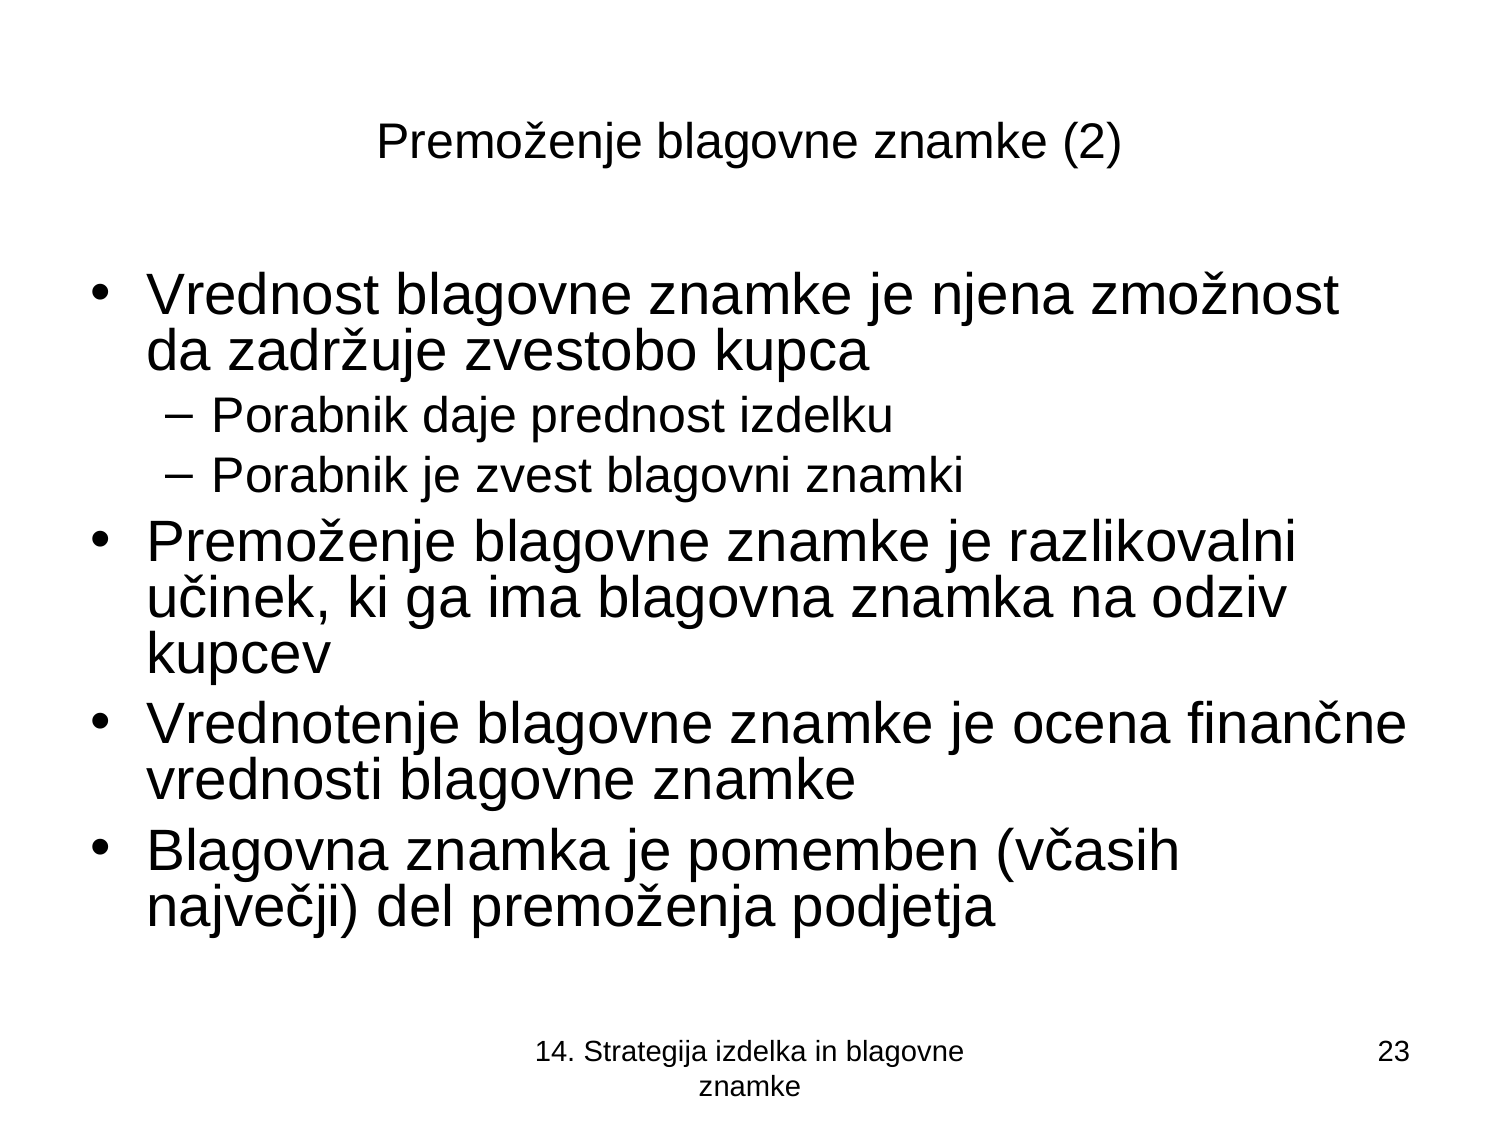

# Premoženje blagovne znamke (2)
Vrednost blagovne znamke je njena zmožnost da zadržuje zvestobo kupca
Porabnik daje prednost izdelku
Porabnik je zvest blagovni znamki
Premoženje blagovne znamke je razlikovalni učinek, ki ga ima blagovna znamka na odziv kupcev
Vrednotenje blagovne znamke je ocena finančne vrednosti blagovne znamke
Blagovna znamka je pomemben (včasih največji) del premoženja podjetja
14. Strategija izdelka in blagovne znamke